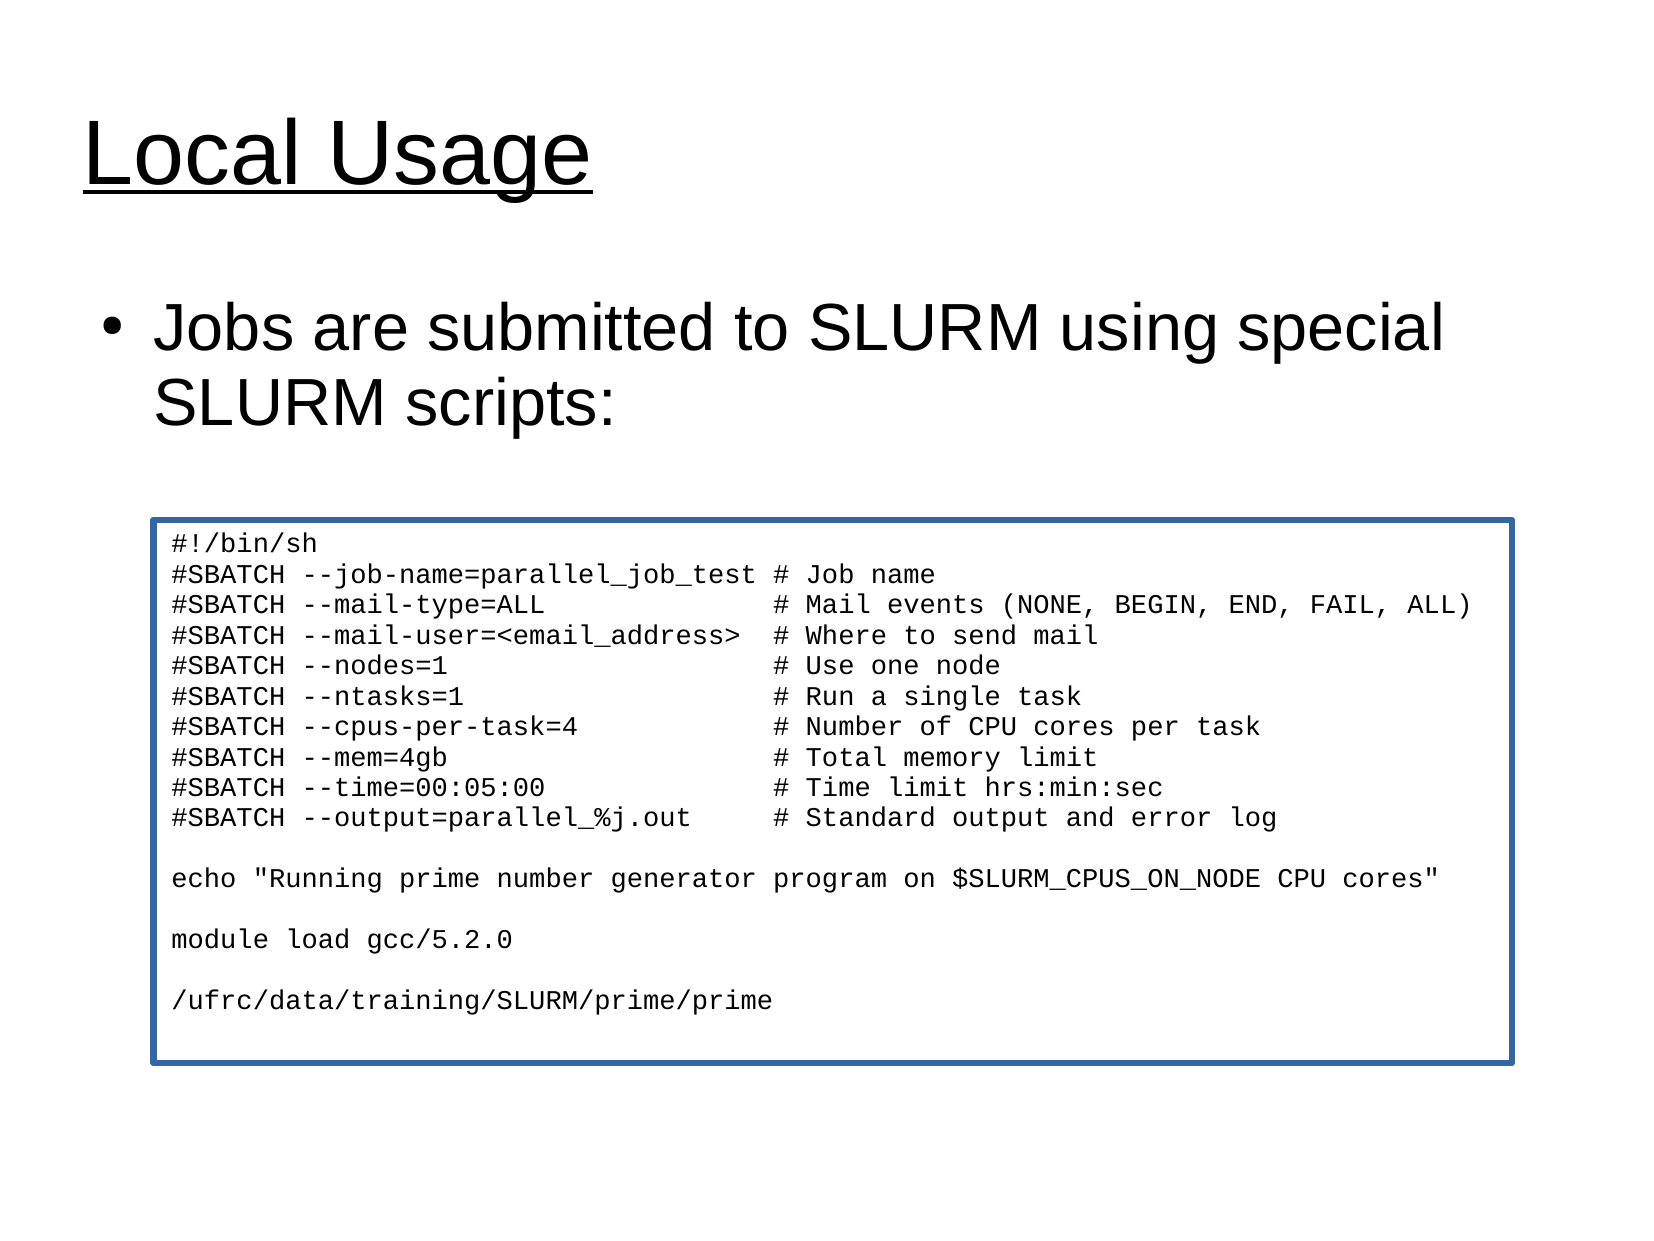

# Local Usage
Jobs are submitted to SLURM using special SLURM scripts:
#!/bin/sh
#SBATCH --job-name=parallel_job_test # Job name
#SBATCH --mail-type=ALL # Mail events (NONE, BEGIN, END, FAIL, ALL)
#SBATCH --mail-user=<email_address> # Where to send mail
#SBATCH --nodes=1 # Use one node
#SBATCH --ntasks=1 # Run a single task
#SBATCH --cpus-per-task=4 # Number of CPU cores per task
#SBATCH --mem=4gb # Total memory limit
#SBATCH --time=00:05:00 # Time limit hrs:min:sec
#SBATCH --output=parallel_%j.out # Standard output and error log
echo "Running prime number generator program on $SLURM_CPUS_ON_NODE CPU cores"
module load gcc/5.2.0
/ufrc/data/training/SLURM/prime/prime